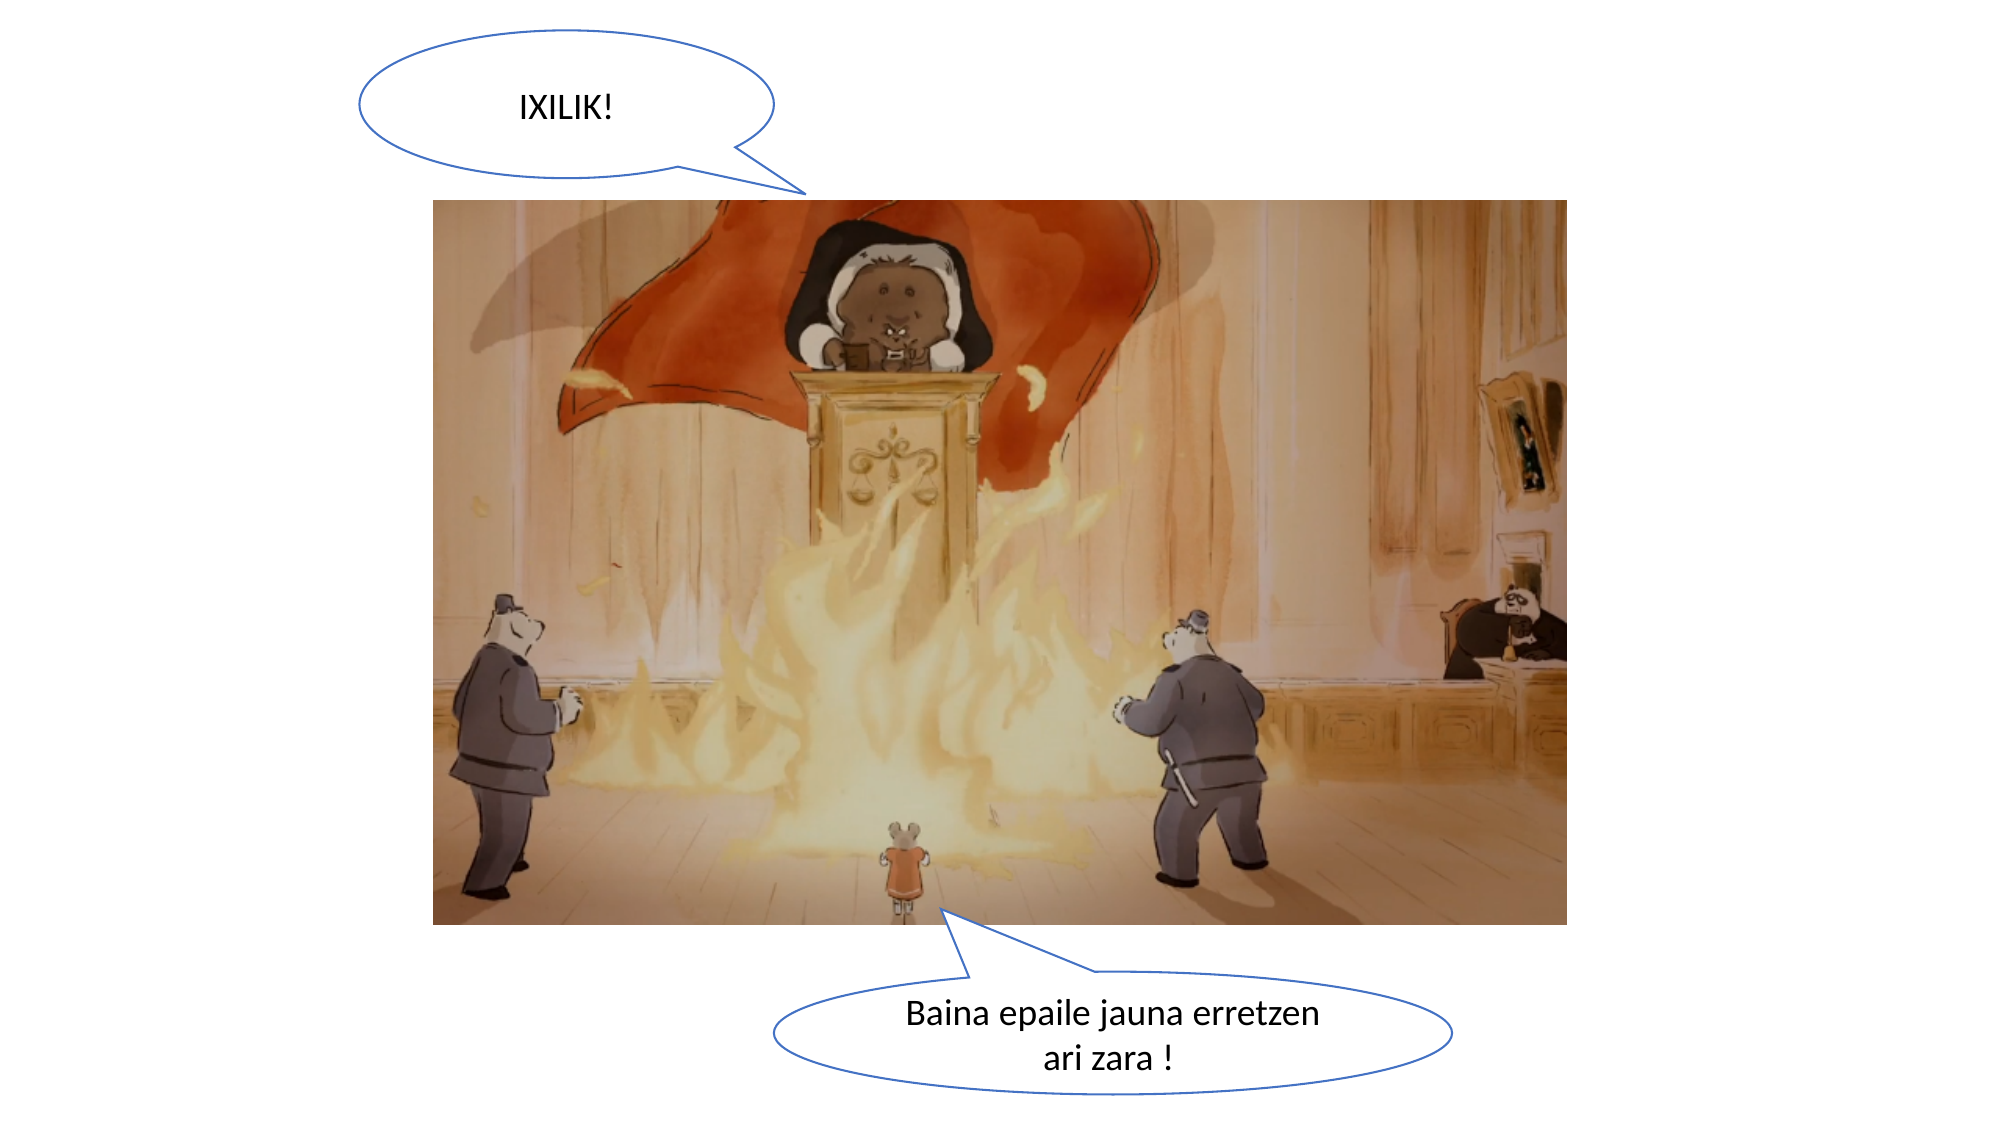

IXILIK!
Baina epaile jauna erretzen ari zara !